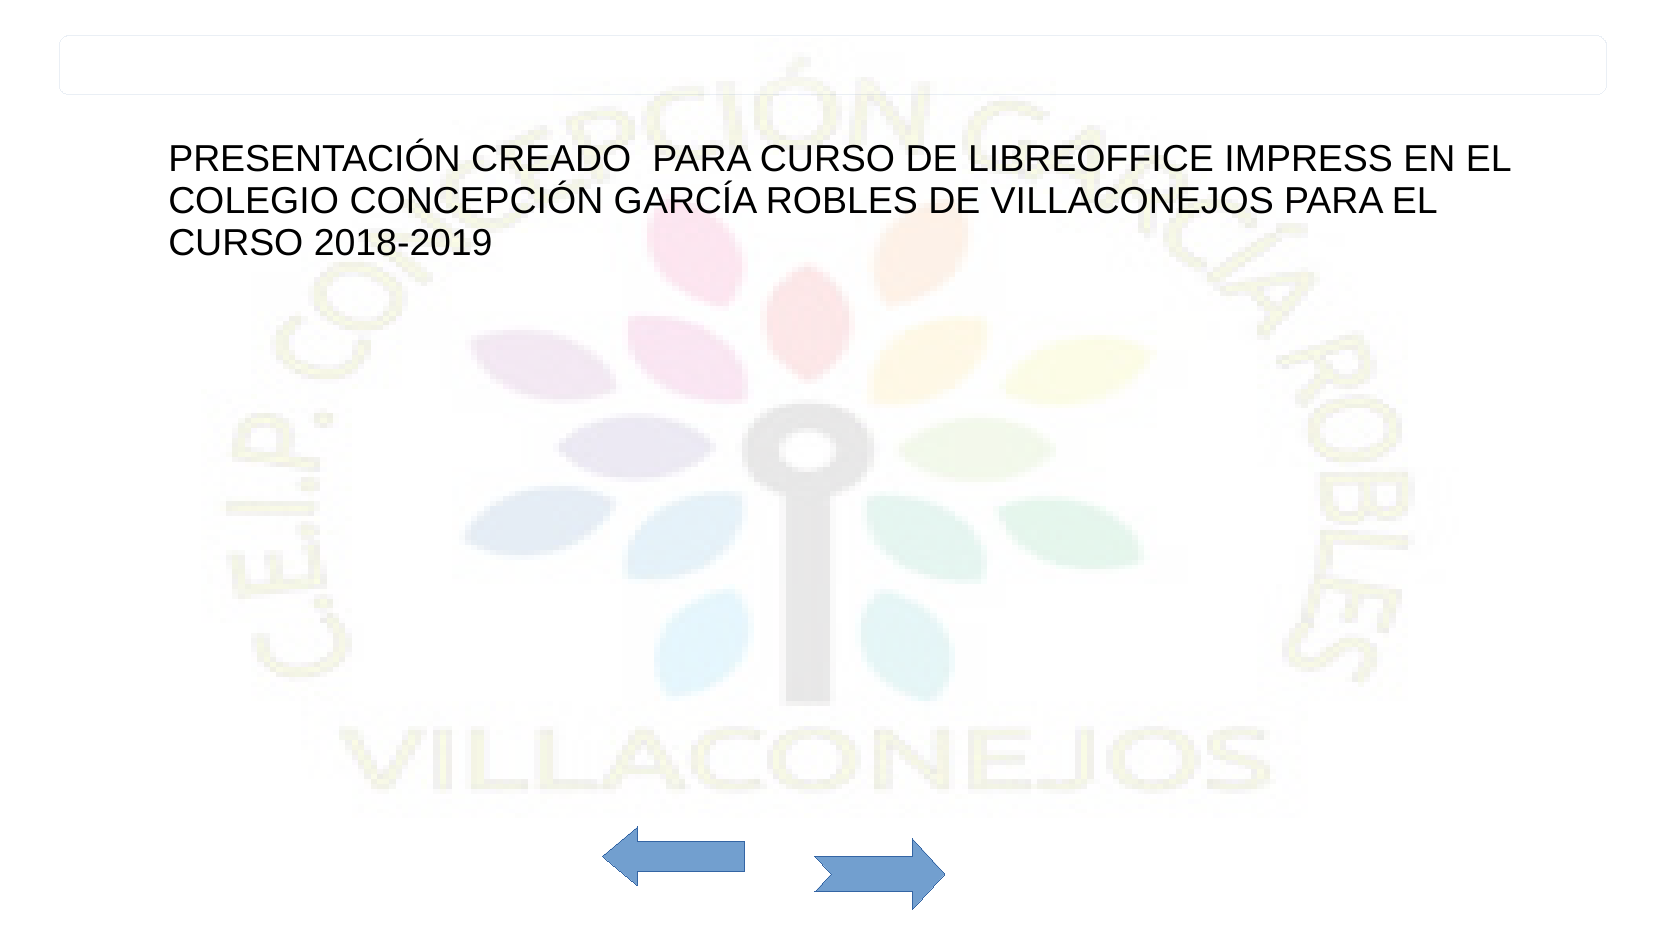

PRESENTACIÓN CREADO PARA CURSO DE LIBREOFFICE IMPRESS EN EL COLEGIO CONCEPCIÓN GARCÍA ROBLES DE VILLACONEJOS PARA EL CURSO 2018-2019